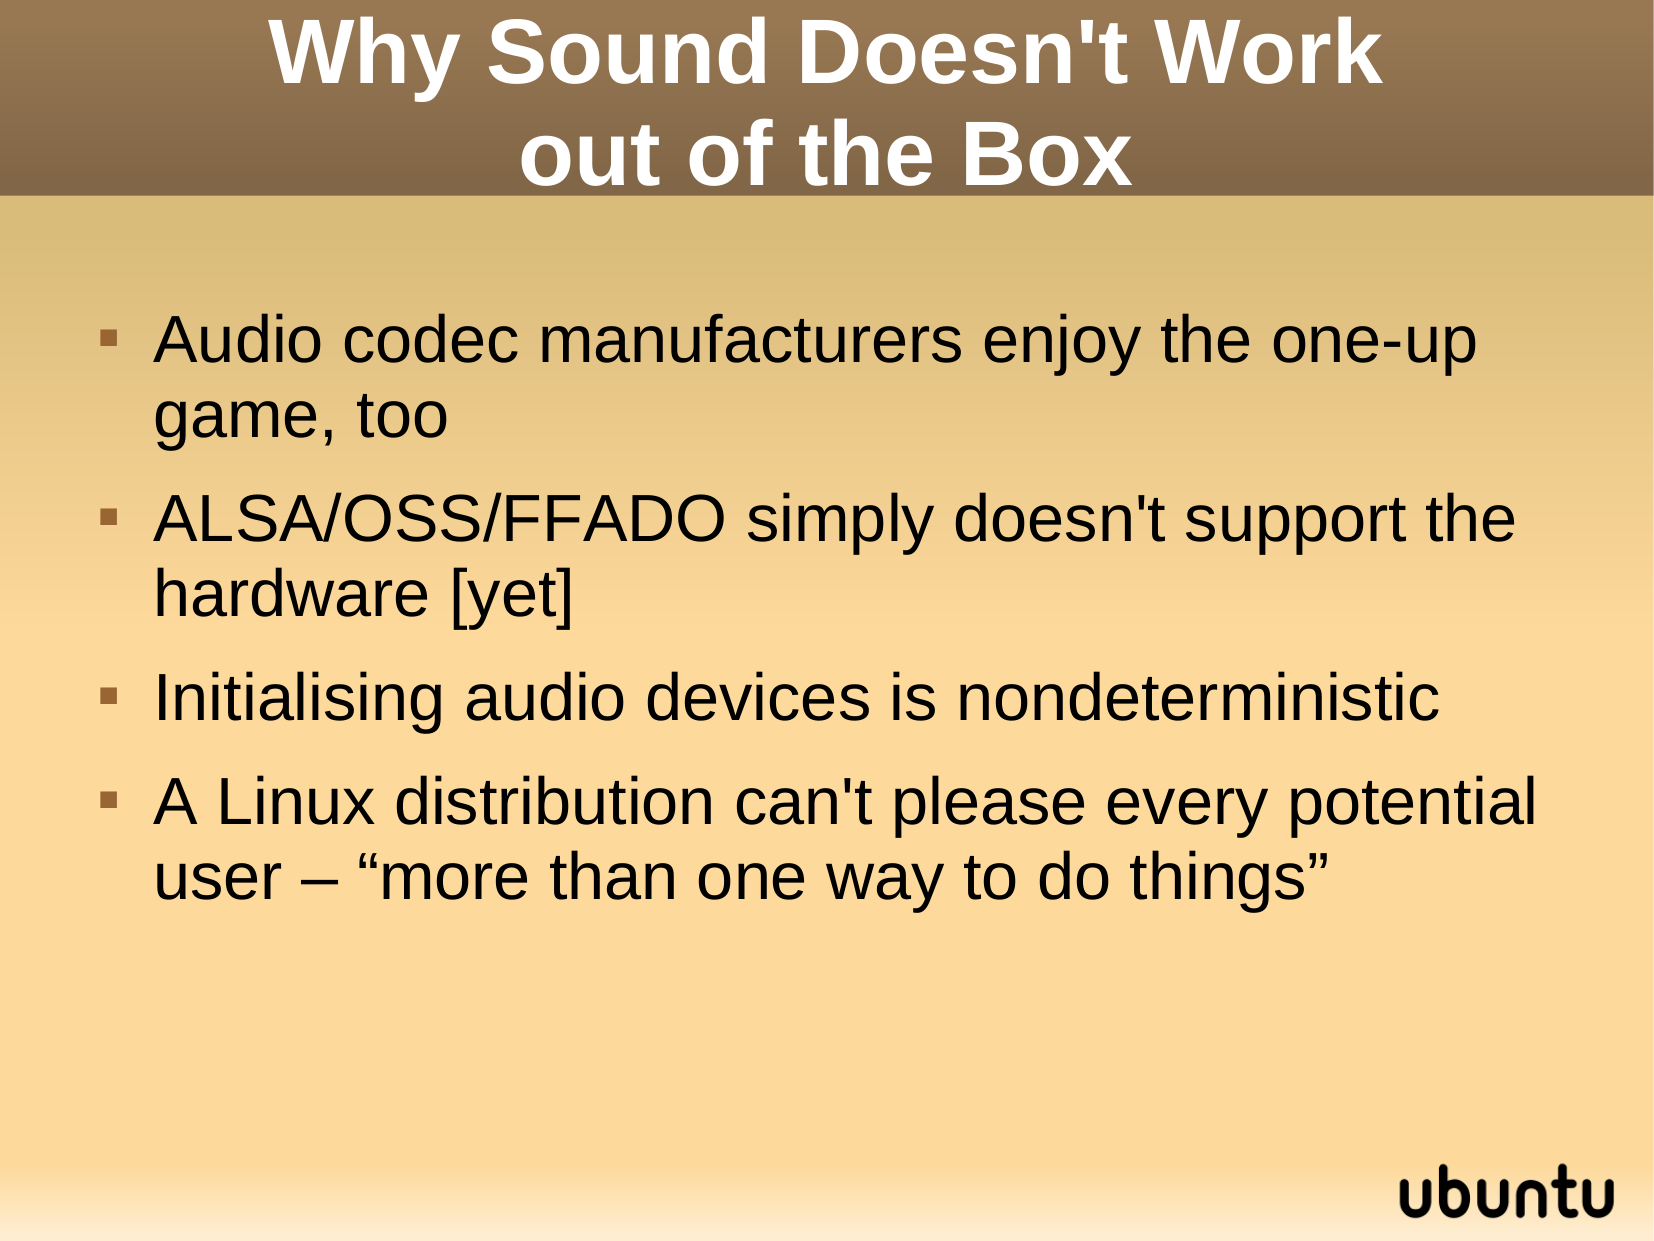

# Why Sound Doesn't Work out of the Box
Audio codec manufacturers enjoy the one-up game, too
ALSA/OSS/FFADO simply doesn't support the hardware [yet]
Initialising audio devices is nondeterministic
A Linux distribution can't please every potential user – “more than one way to do things”